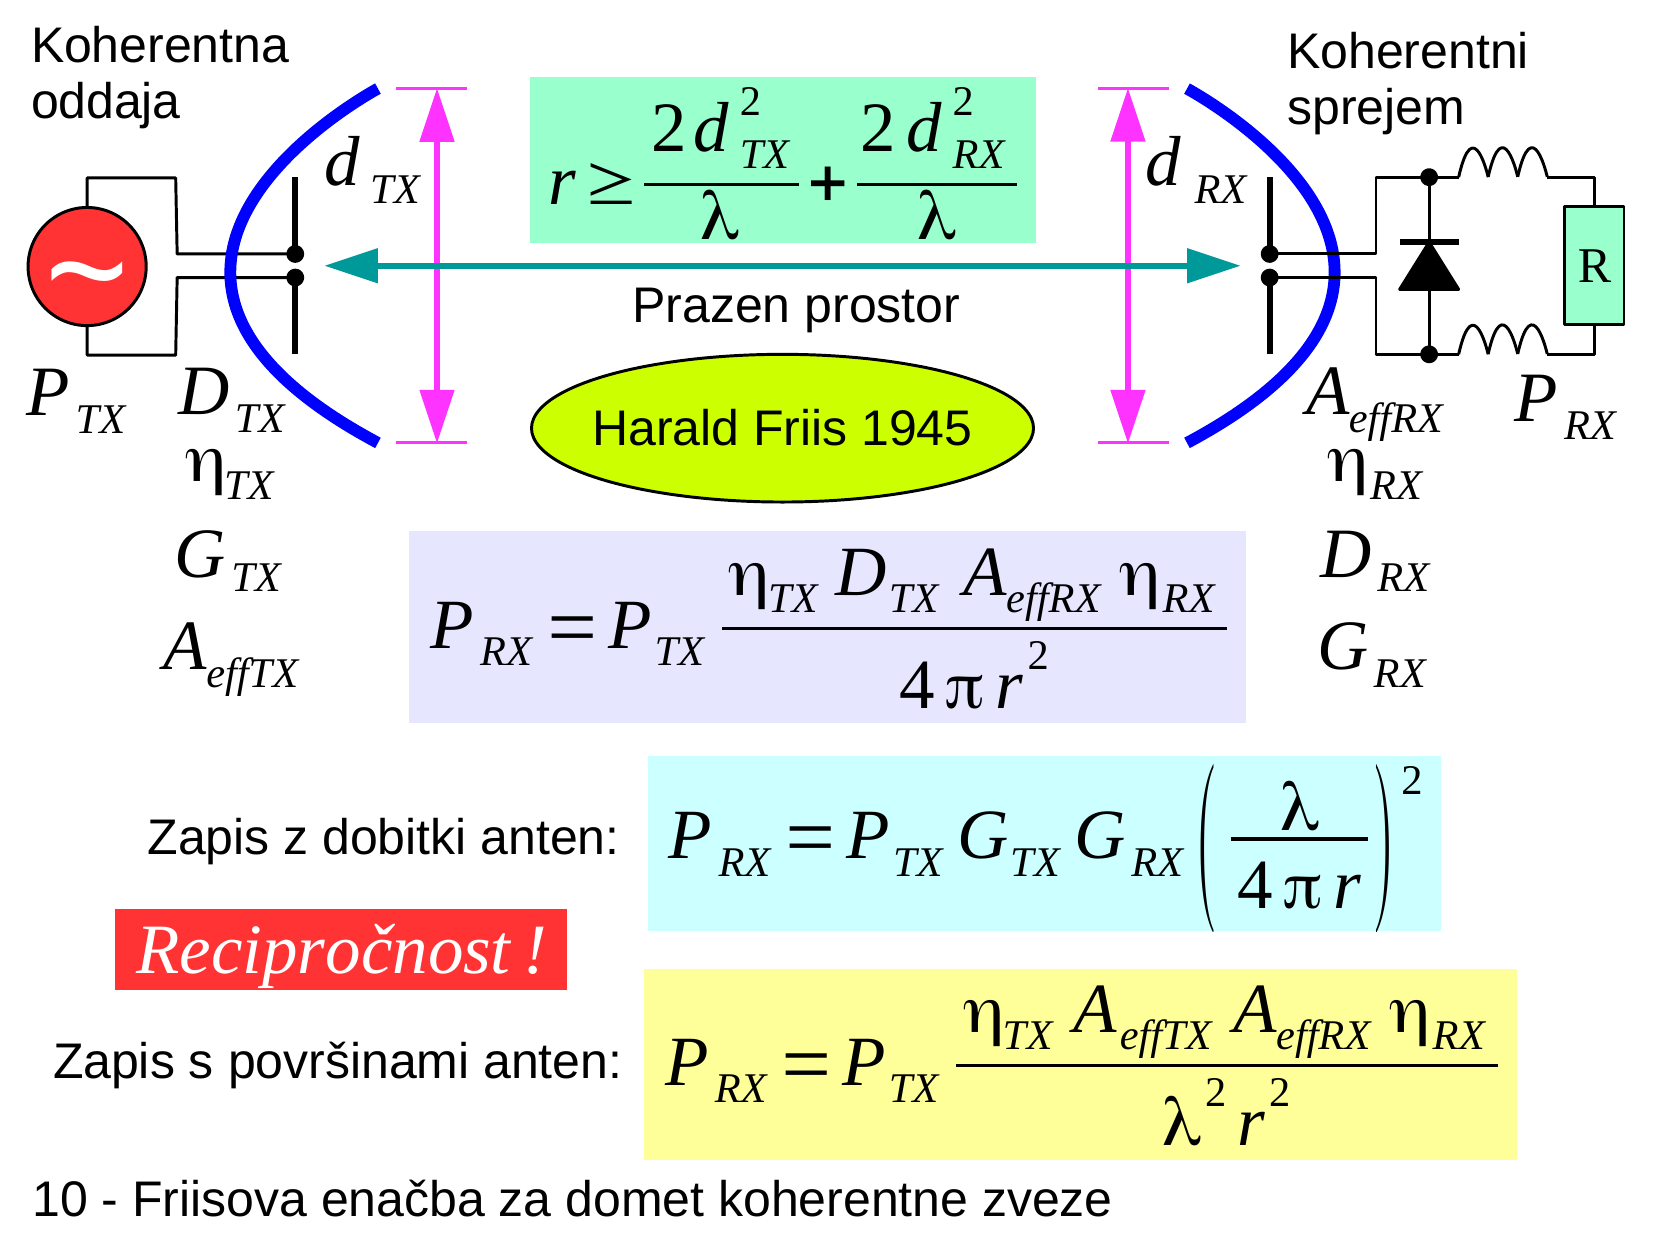

Koherentna
oddaja
Koherentni
sprejem
R
~
Prazen prostor
Harald Friis 1945
Zapis z dobitki anten:
Zapis s površinami anten:
10 - Friisova enačba za domet koherentne zveze